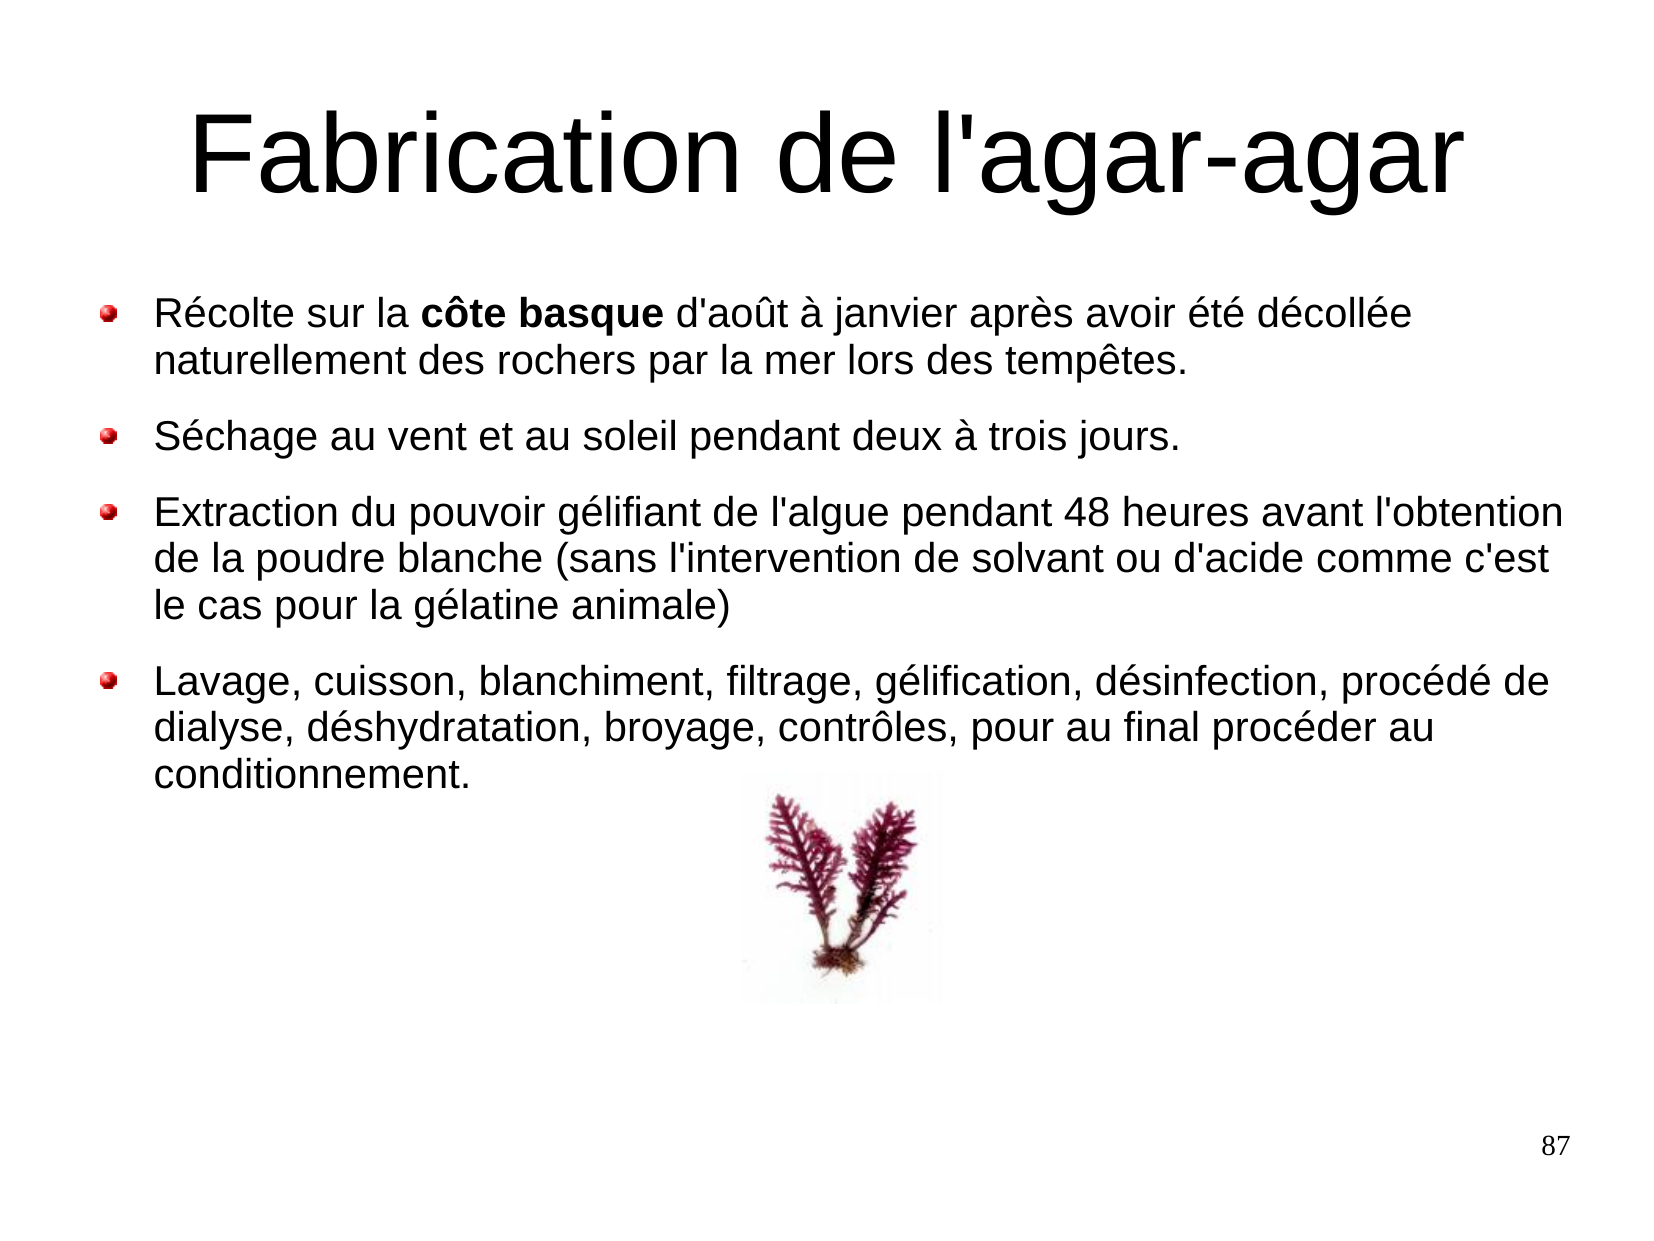

# Fabrication de l'agar-agar
Récolte sur la côte basque d'août à janvier après avoir été décollée naturellement des rochers par la mer lors des tempêtes.
Séchage au vent et au soleil pendant deux à trois jours.
Extraction du pouvoir gélifiant de l'algue pendant 48 heures avant l'obtention de la poudre blanche (sans l'intervention de solvant ou d'acide comme c'est le cas pour la gélatine animale)
Lavage, cuisson, blanchiment, filtrage, gélification, désinfection, procédé de dialyse, déshydratation, broyage, contrôles, pour au final procéder au conditionnement.
87